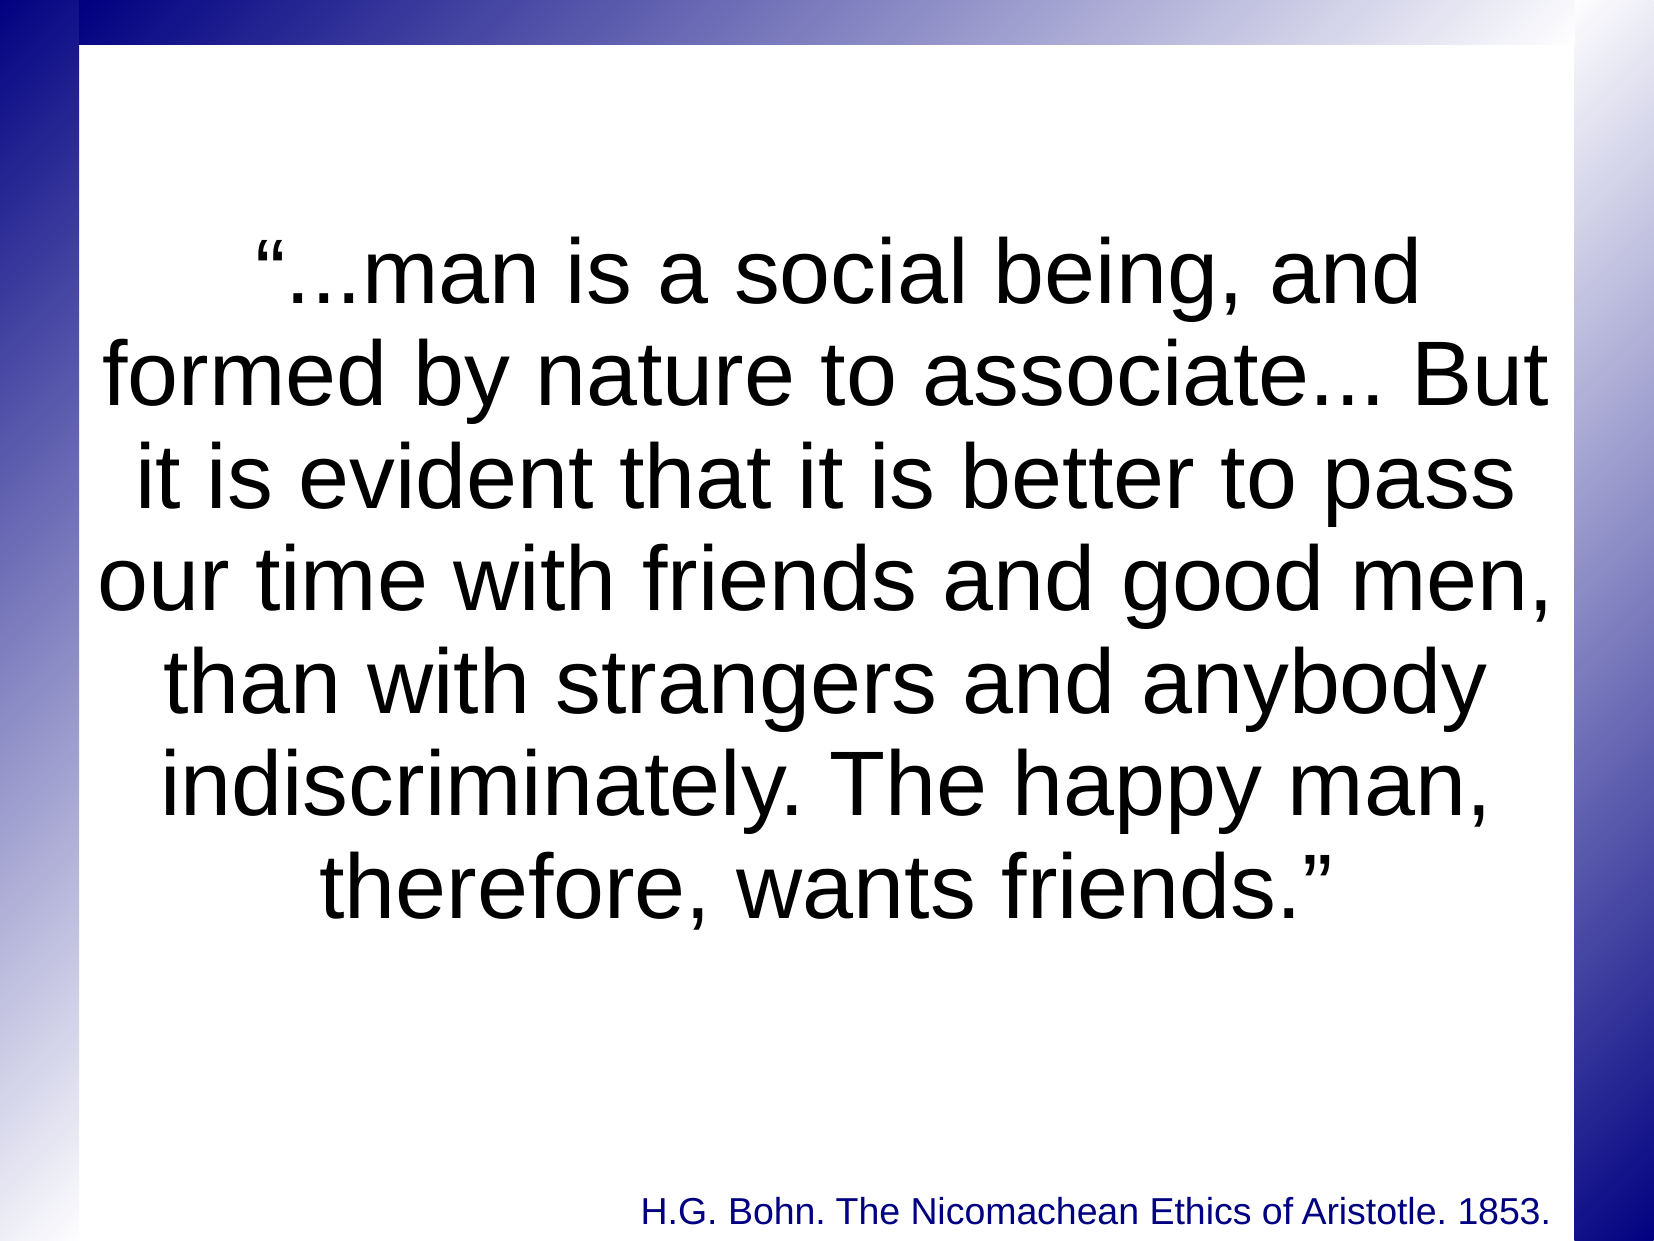

# “...man is a social being, and formed by nature to associate... But it is evident that it is better to pass our time with friends and good men, than with strangers and anybody indiscriminately. The happy man, therefore, wants friends.”
H.G. Bohn. The Nicomachean Ethics of Aristotle. 1853.